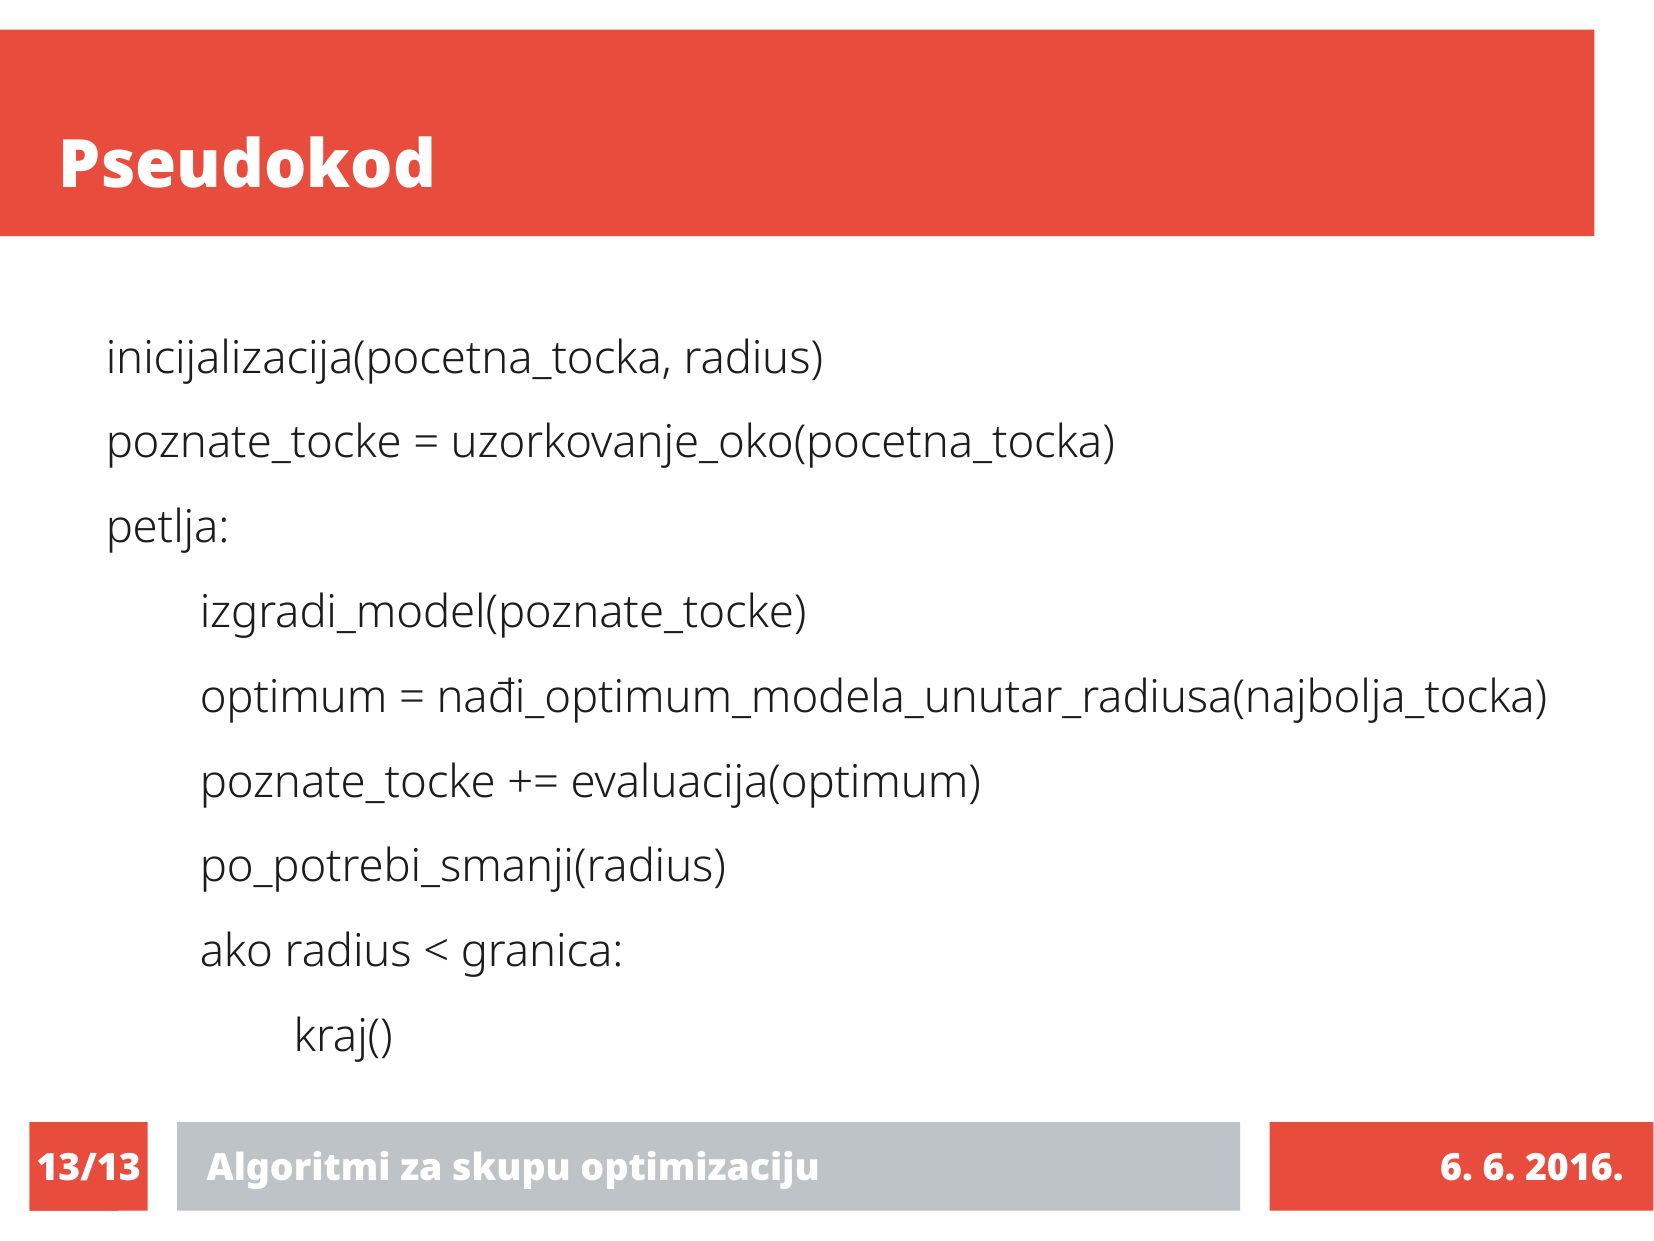

# Pseudokod
inicijalizacija(pocetna_tocka, radius)
poznate_tocke = uzorkovanje_oko(pocetna_tocka)
petlja:
 izgradi_model(poznate_tocke)
 optimum = nađi_optimum_modela_unutar_radiusa(najbolja_tocka)
 poznate_tocke += evaluacija(optimum)
 po_potrebi_smanji(radius)
 ako radius < granica:
 kraj()
13
Algoritmi za skupu optimizaciju
6. 6. 2016.